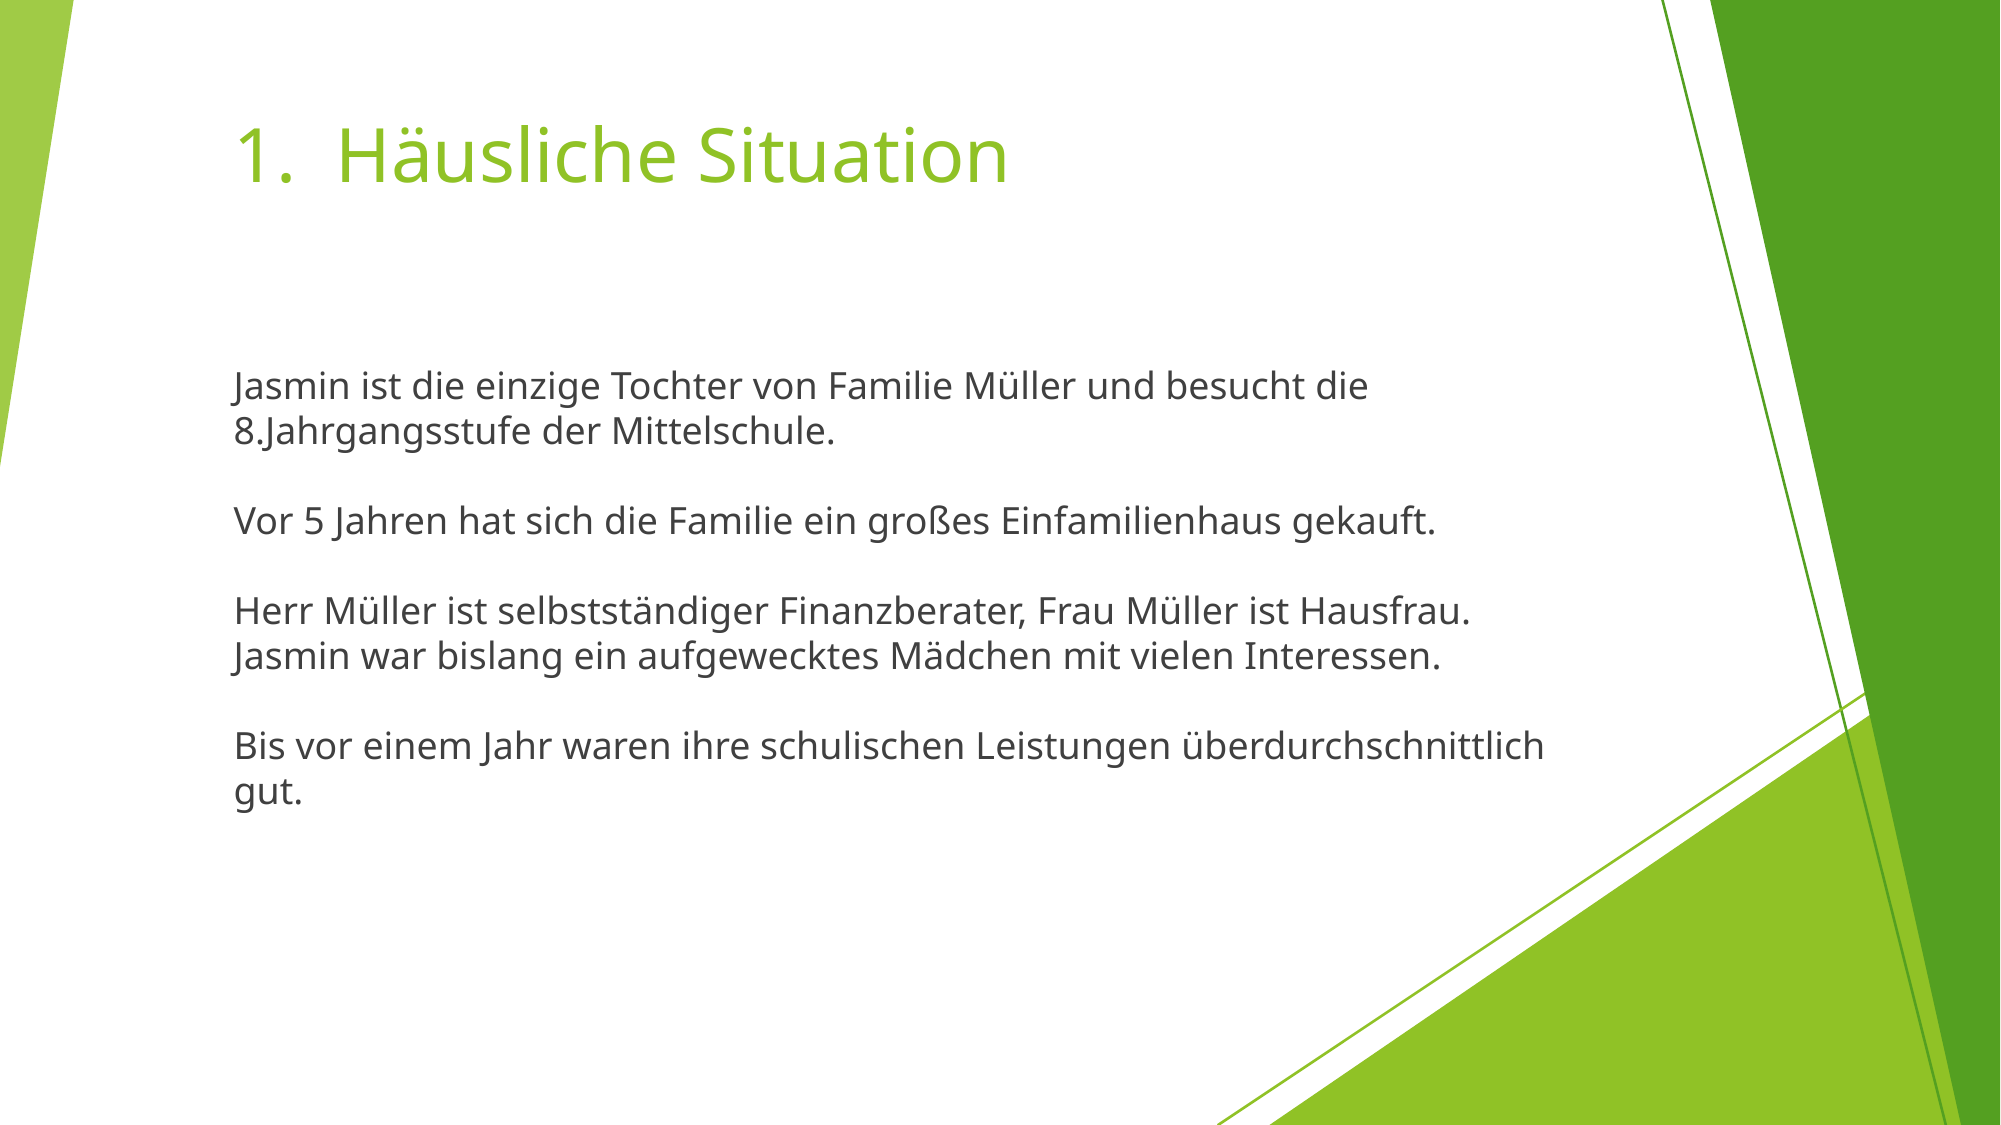

# 1. Häusliche Situation
Jasmin ist die einzige Tochter von Familie Müller und besucht die 8.Jahrgangsstufe der Mittelschule.
Vor 5 Jahren hat sich die Familie ein großes Einfamilienhaus gekauft.
Herr Müller ist selbstständiger Finanzberater, Frau Müller ist Hausfrau.
Jasmin war bislang ein aufgewecktes Mädchen mit vielen Interessen.
Bis vor einem Jahr waren ihre schulischen Leistungen überdurchschnittlich gut.